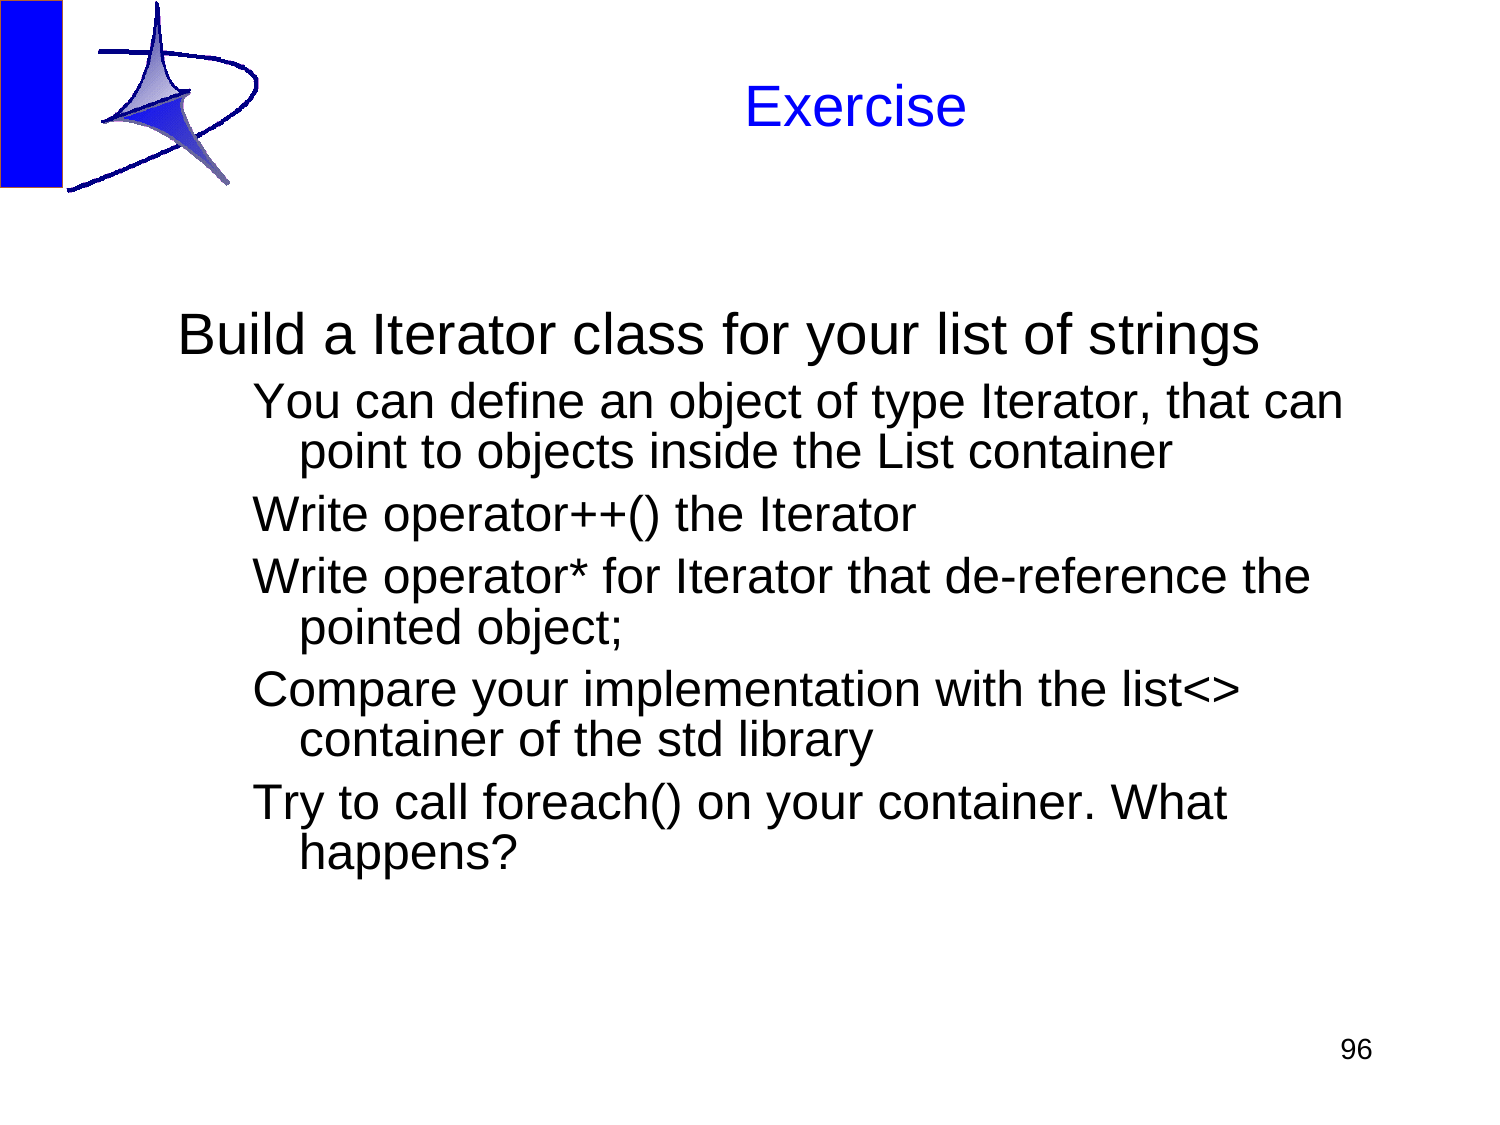

# Exercise
Build a Iterator class for your list of strings
You can define an object of type Iterator, that can point to objects inside the List container
Write operator++() the Iterator
Write operator* for Iterator that de-reference the pointed object;
Compare your implementation with the list<> container of the std library
Try to call foreach() on your container. What happens?
96